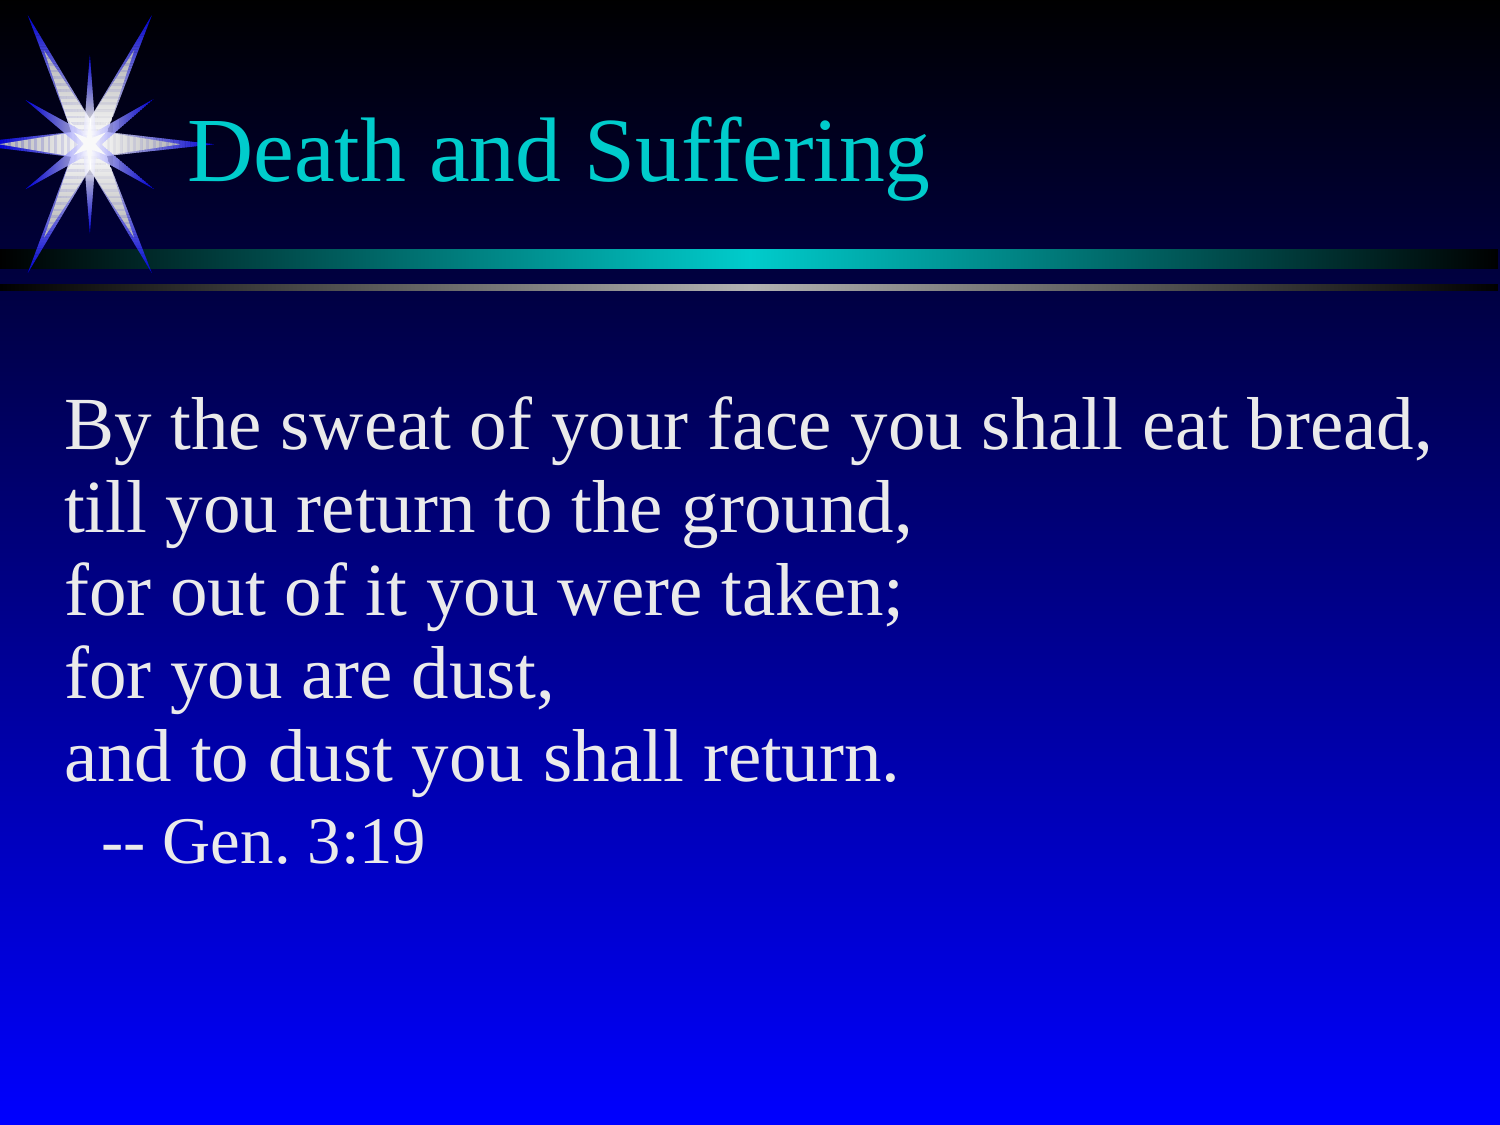

# Death and Suffering
By the sweat of your face you shall eat bread,
till you return to the ground,
for out of it you were taken;
for you are dust,
and to dust you shall return.
 -- Gen. 3:19